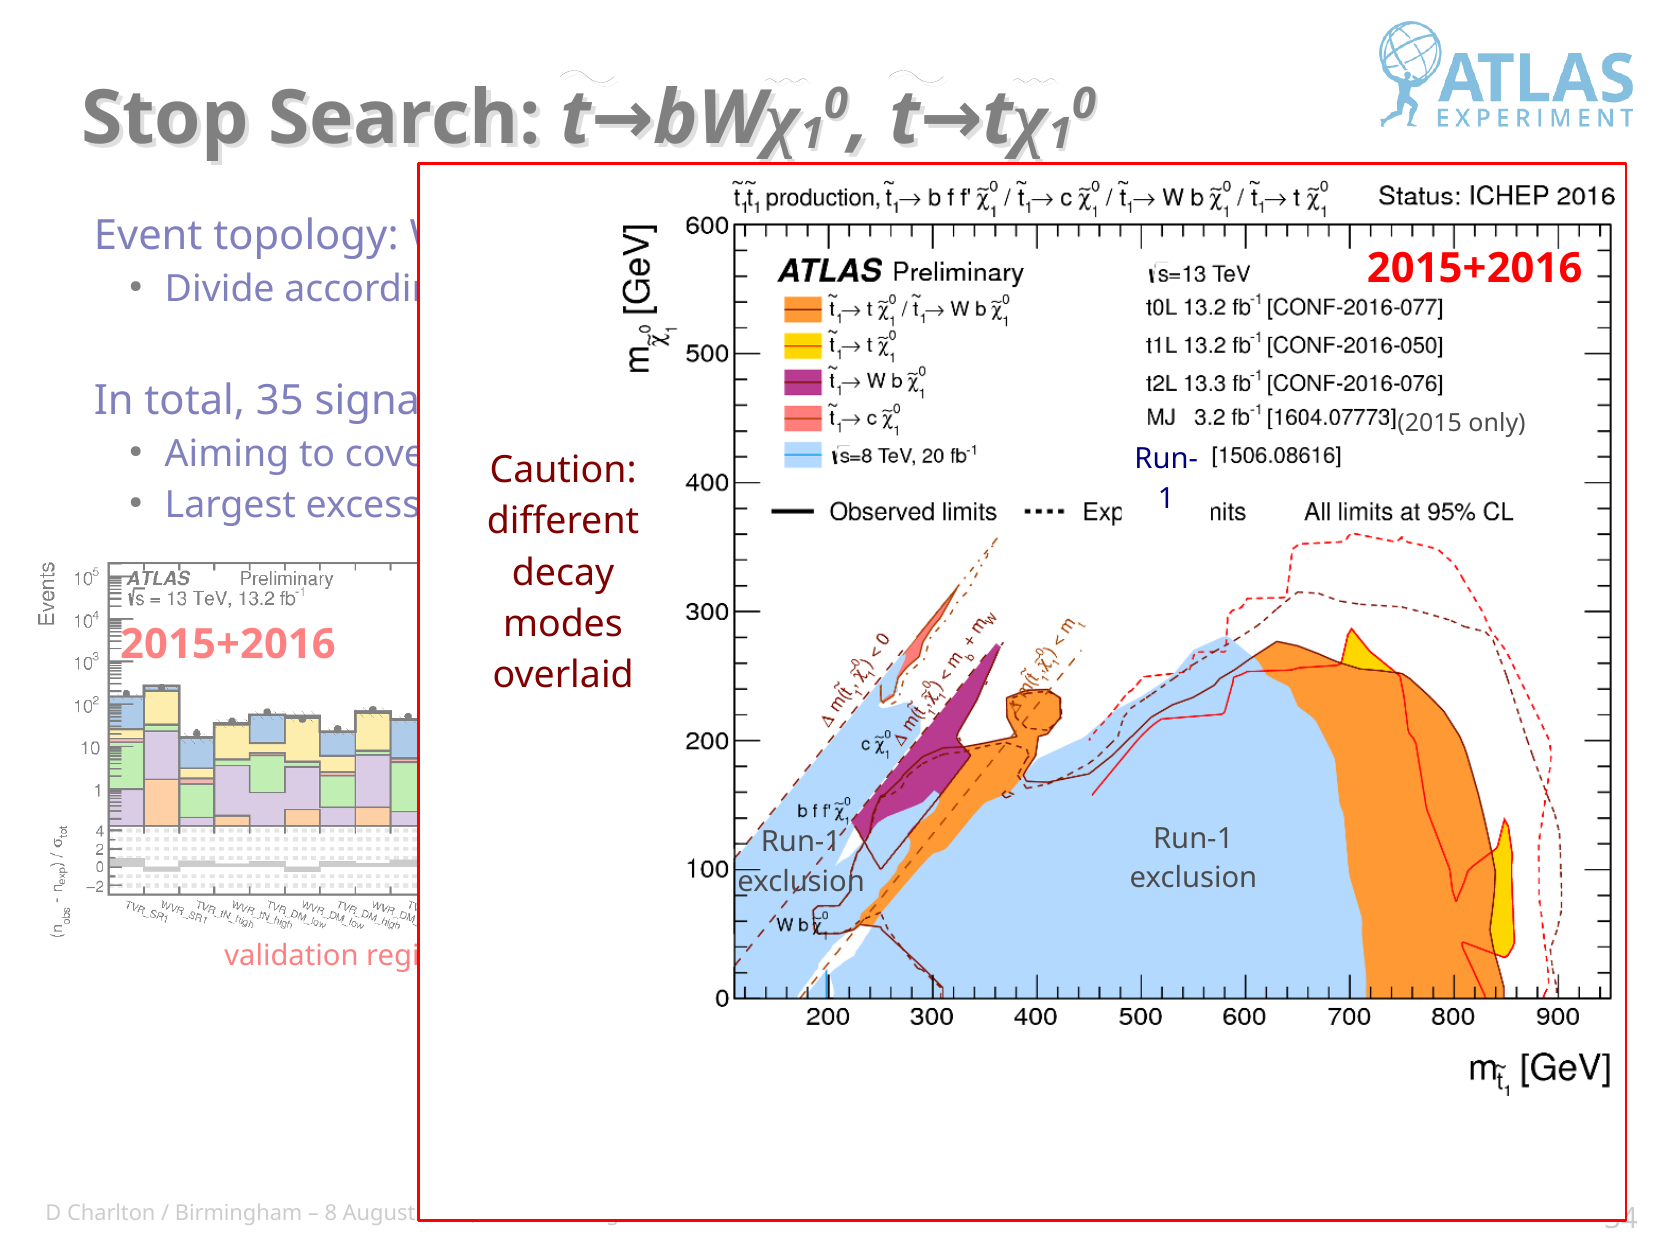

# Stop Search: t→bWχ10, t→tχ10
Event topology: WbWb+ETmiss(+jets)
Divide according to W decays: 0ℓ, 1ℓ, 2ℓ, τ
In total, 35 signal regions
Aiming to cover m(χ10) vs m(t) plane
Largest excess 3.3σ
2015+2016
(2015 only)
Run-1
Caution: different decay modes overlaid
stop 1ℓ
2015+2016
Run-1 exclusion
Run-1 exclusion
signal regions
validation regions